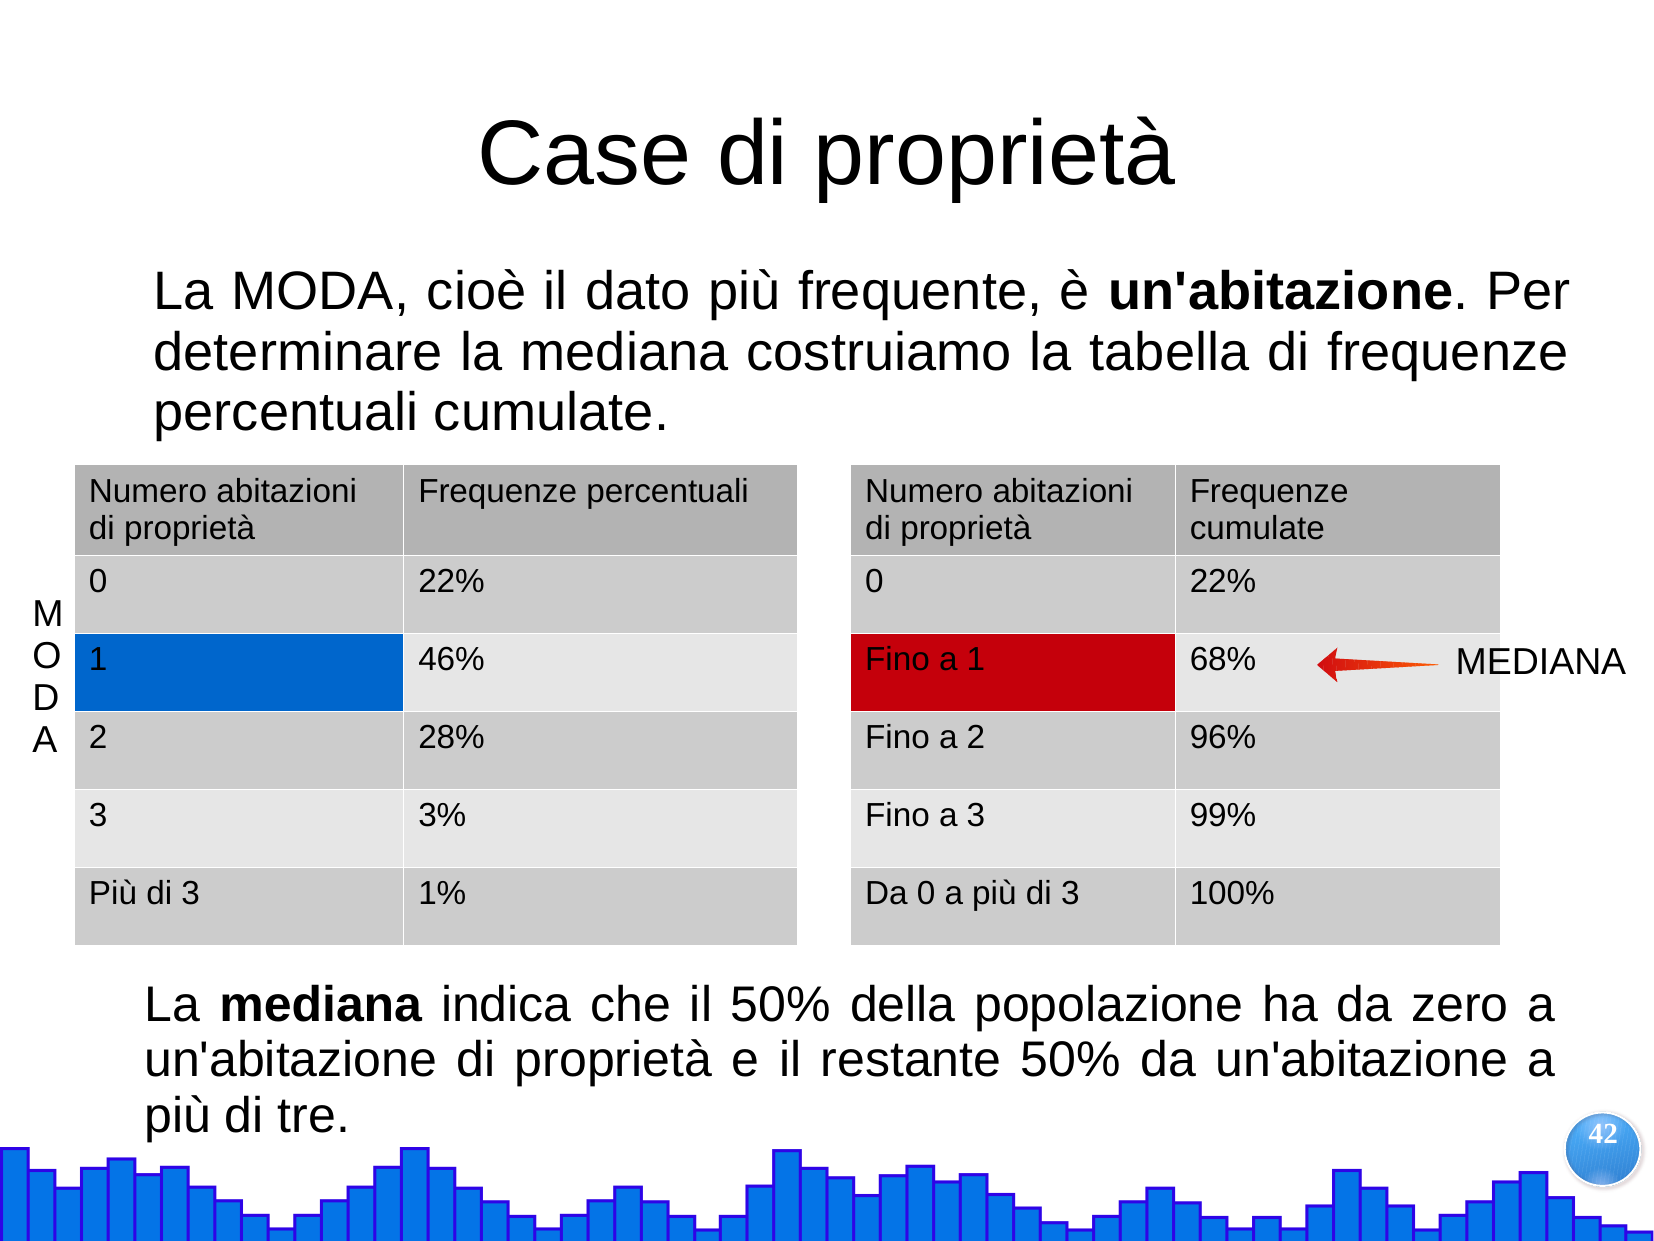

# Case di proprietà
La MODA, cioè il dato più frequente, è un'abitazione. Per determinare la mediana costruiamo la tabella di frequenze percentuali cumulate.
| Numero abitazioni di proprietà | Frequenze percentuali | | Numero abitazioni di proprietà | Frequenze cumulate |
| --- | --- | --- | --- | --- |
| 0 | 22% | | 0 | 22% |
| 1 | 46% | | Fino a 1 | 68% |
| 2 | 28% | | Fino a 2 | 96% |
| 3 | 3% | | Fino a 3 | 99% |
| Più di 3 | 1% | | Da 0 a più di 3 | 100% |
MODA
MEDIANA
La mediana indica che il 50% della popolazione ha da zero a un'abitazione di proprietà e il restante 50% da un'abitazione a più di tre.
42